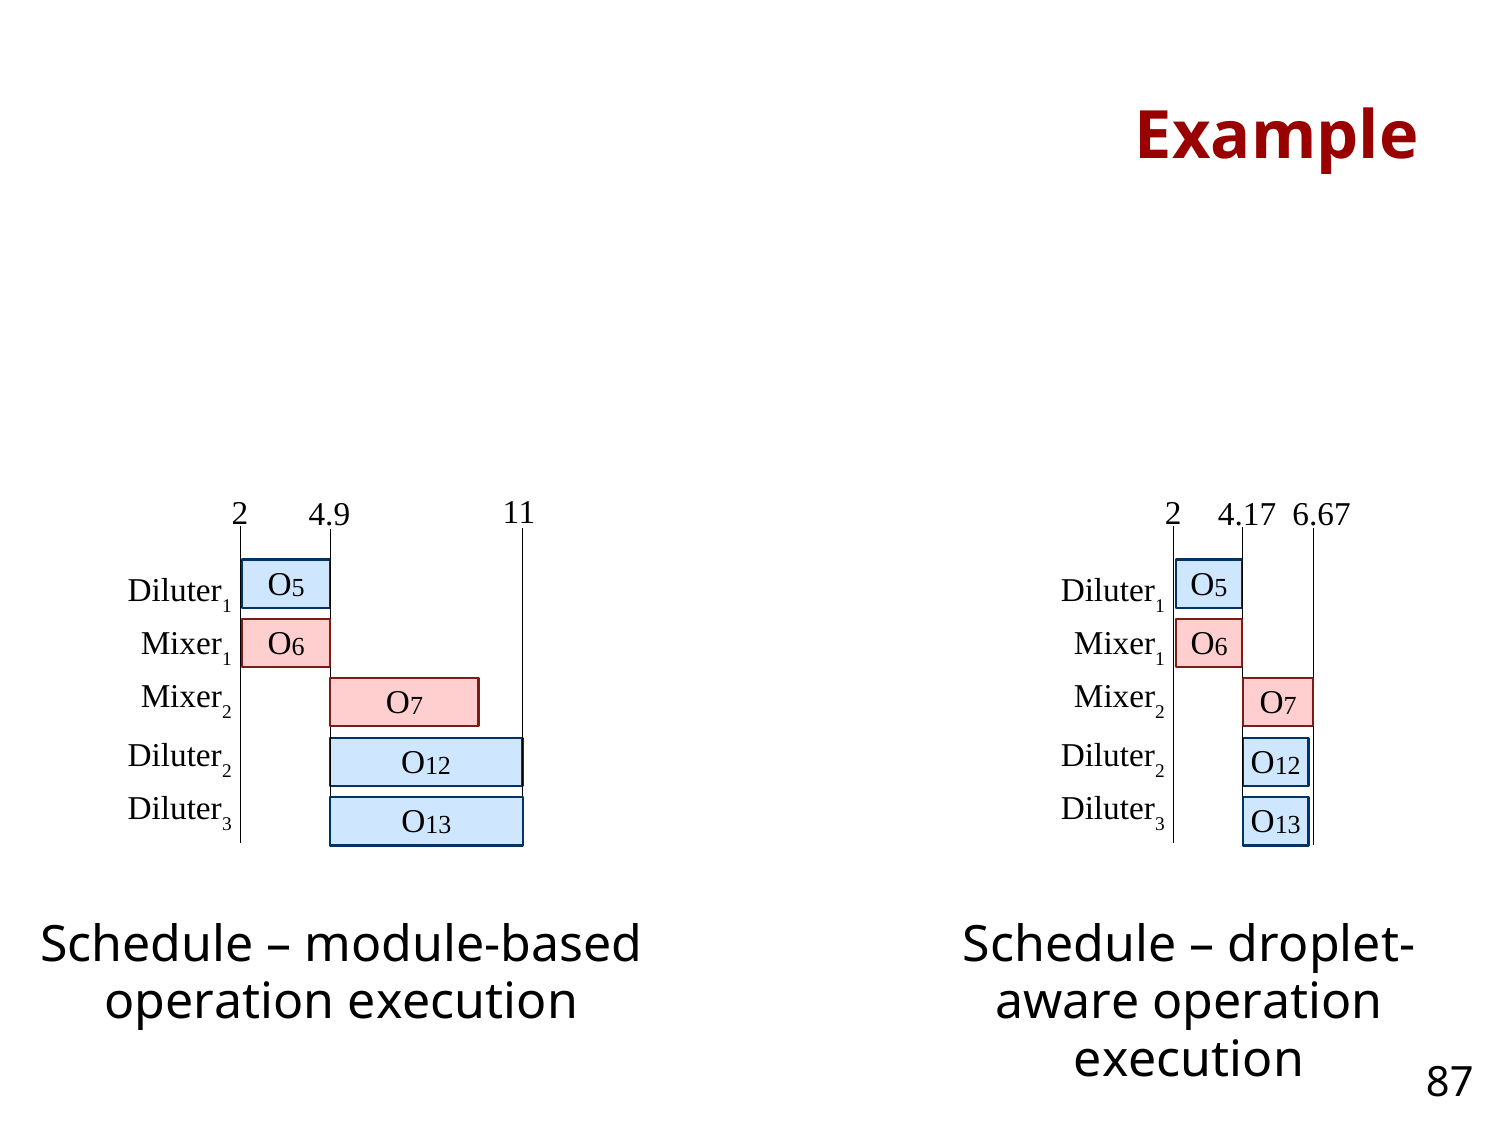

# Example
11
2
4.9
O5
Diluter1
Mixer1
O6
Mixer2
O7
Diluter2
O12
Diluter3
O13
2
4.17
6.67
O5
Diluter1
Mixer1
O6
Mixer2
O7
Diluter2
O12
Diluter3
O13
Schedule – module-based operation execution
Schedule – droplet-aware operation execution